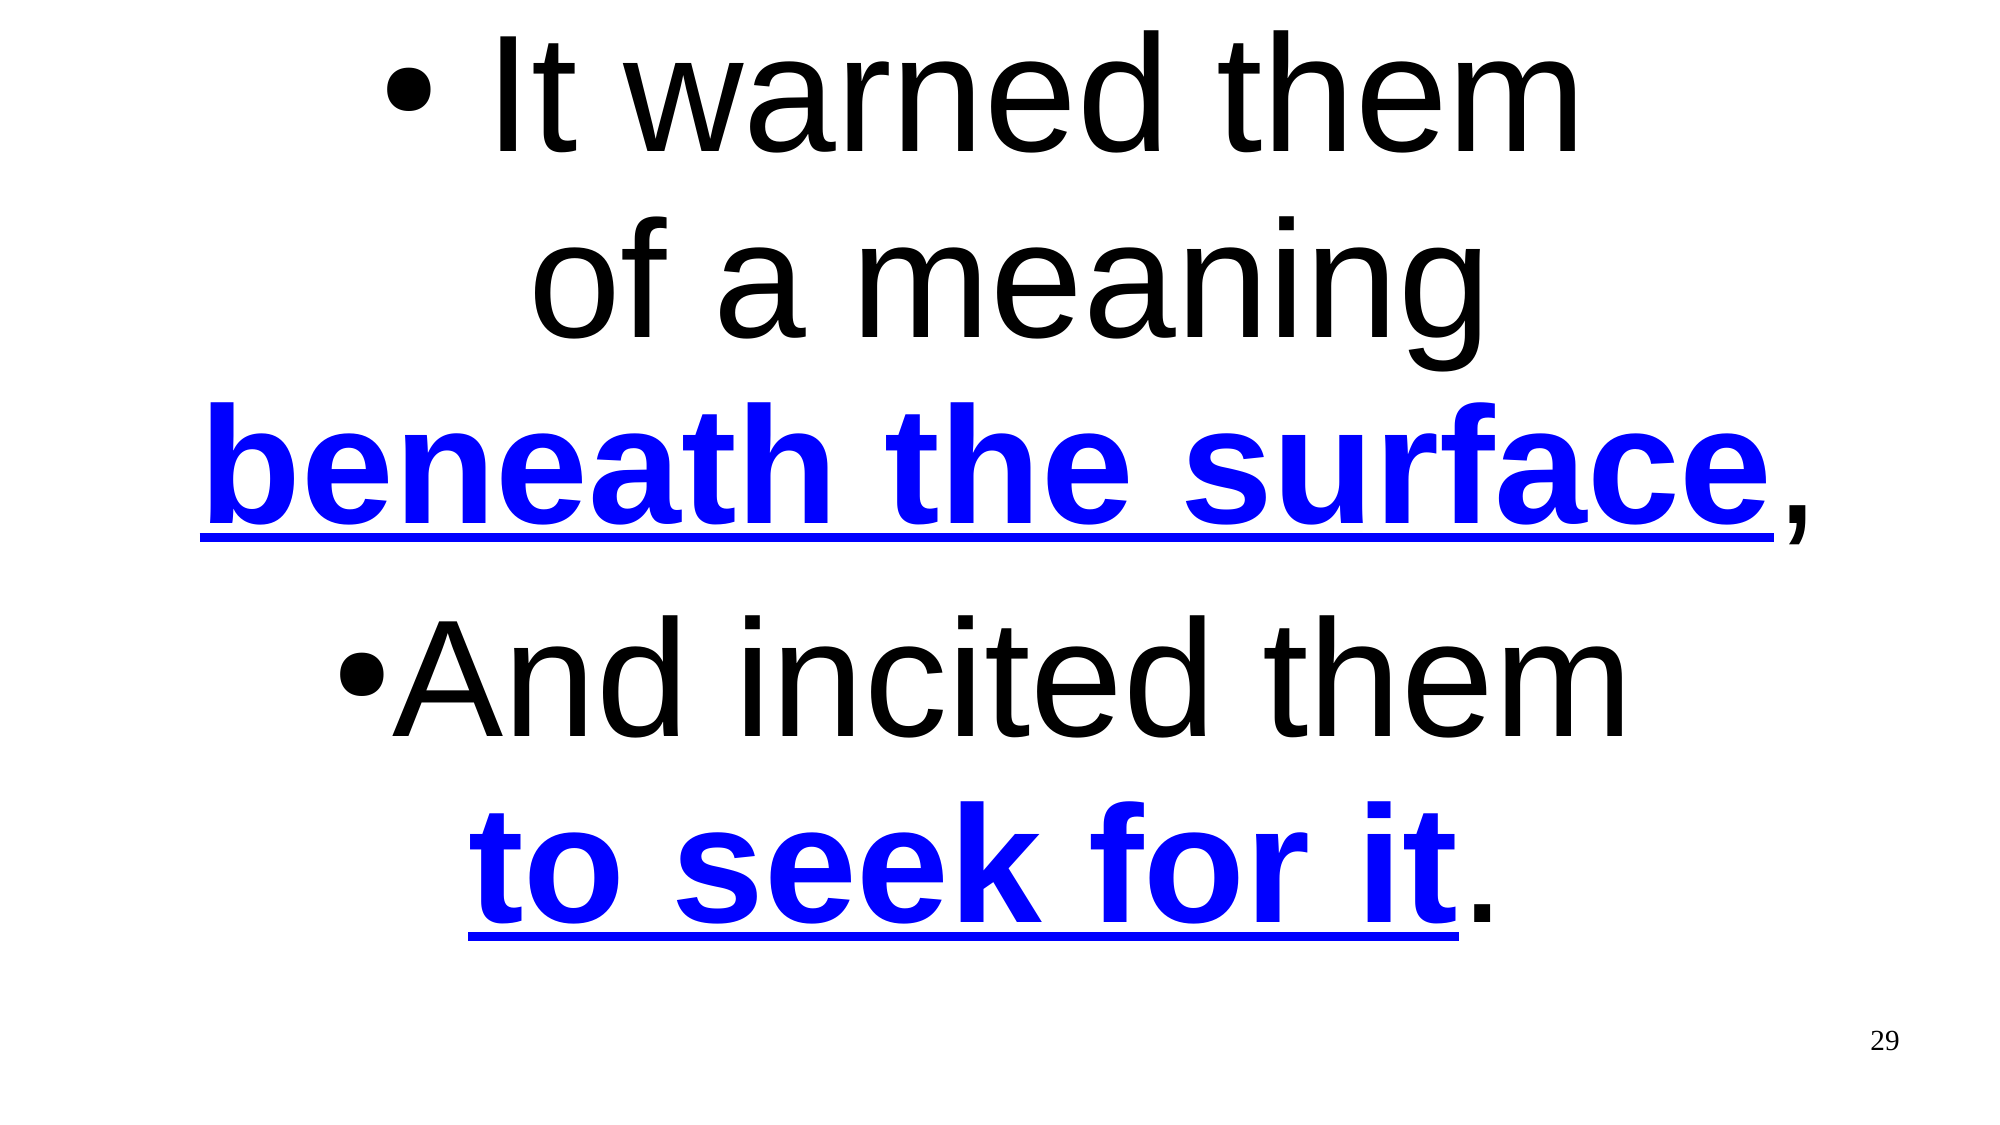

# It warned them of a meaning beneath the surface,
And incited them
to seek for it.
29